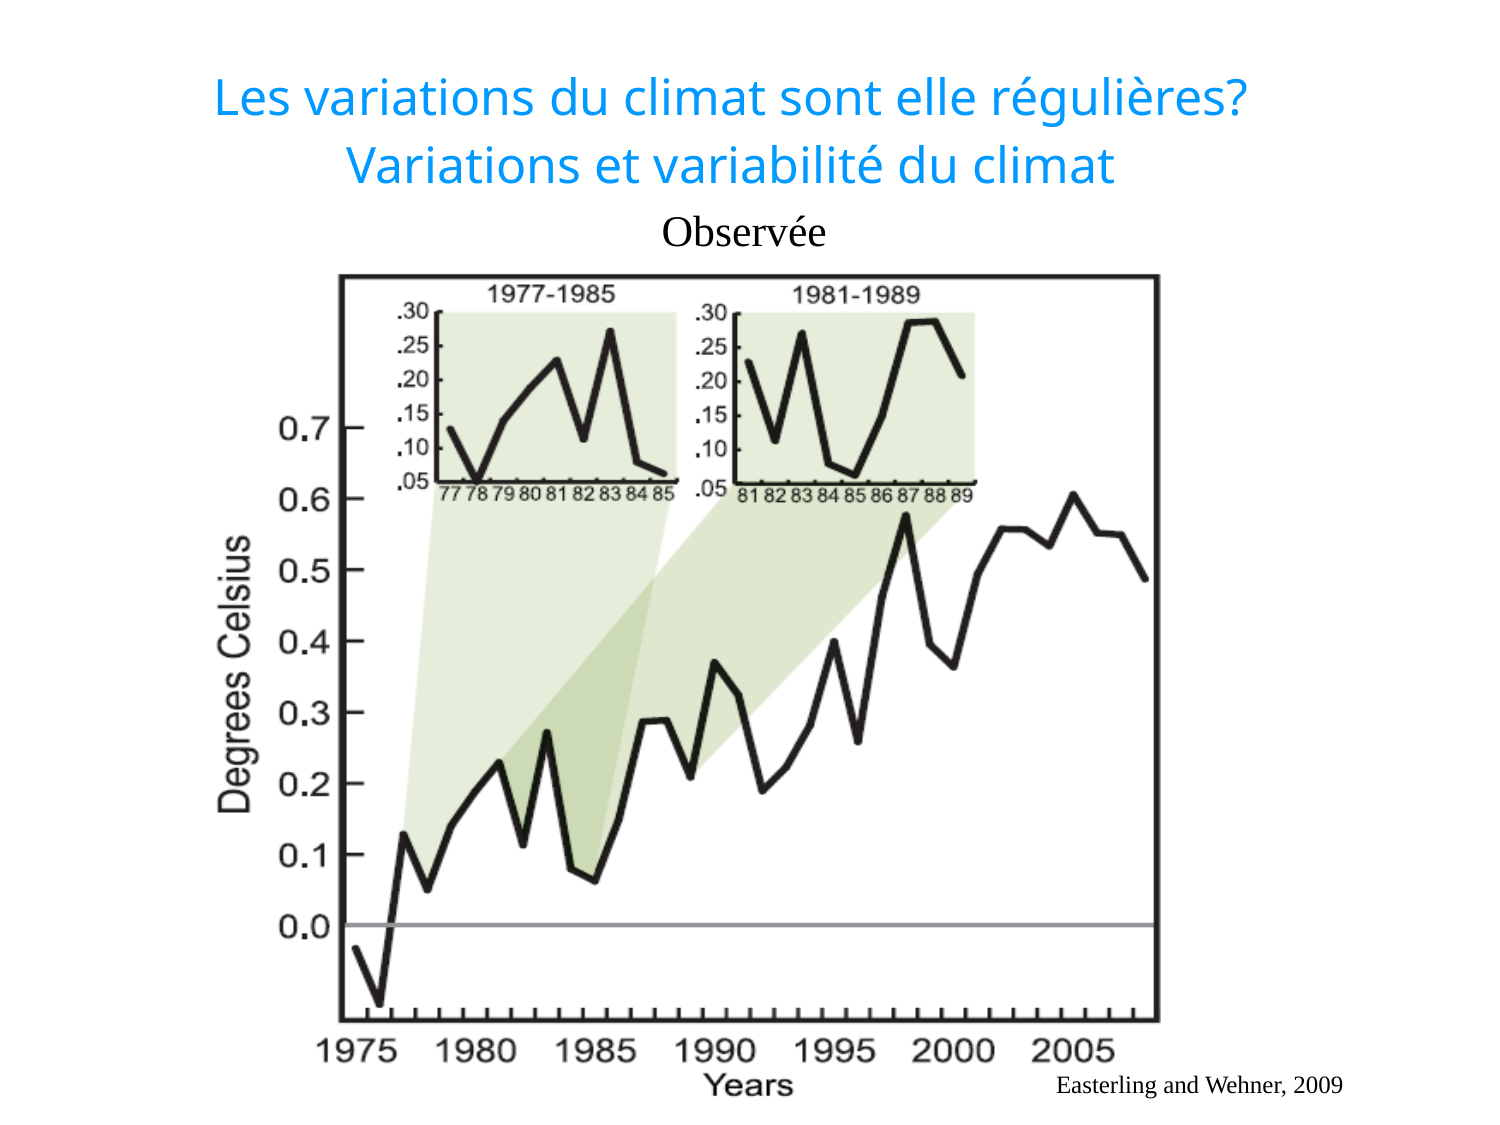

Les variations du climat sont elle régulières?
Variations et variabilité du climat
Observée
Easterling and Wehner, 2009